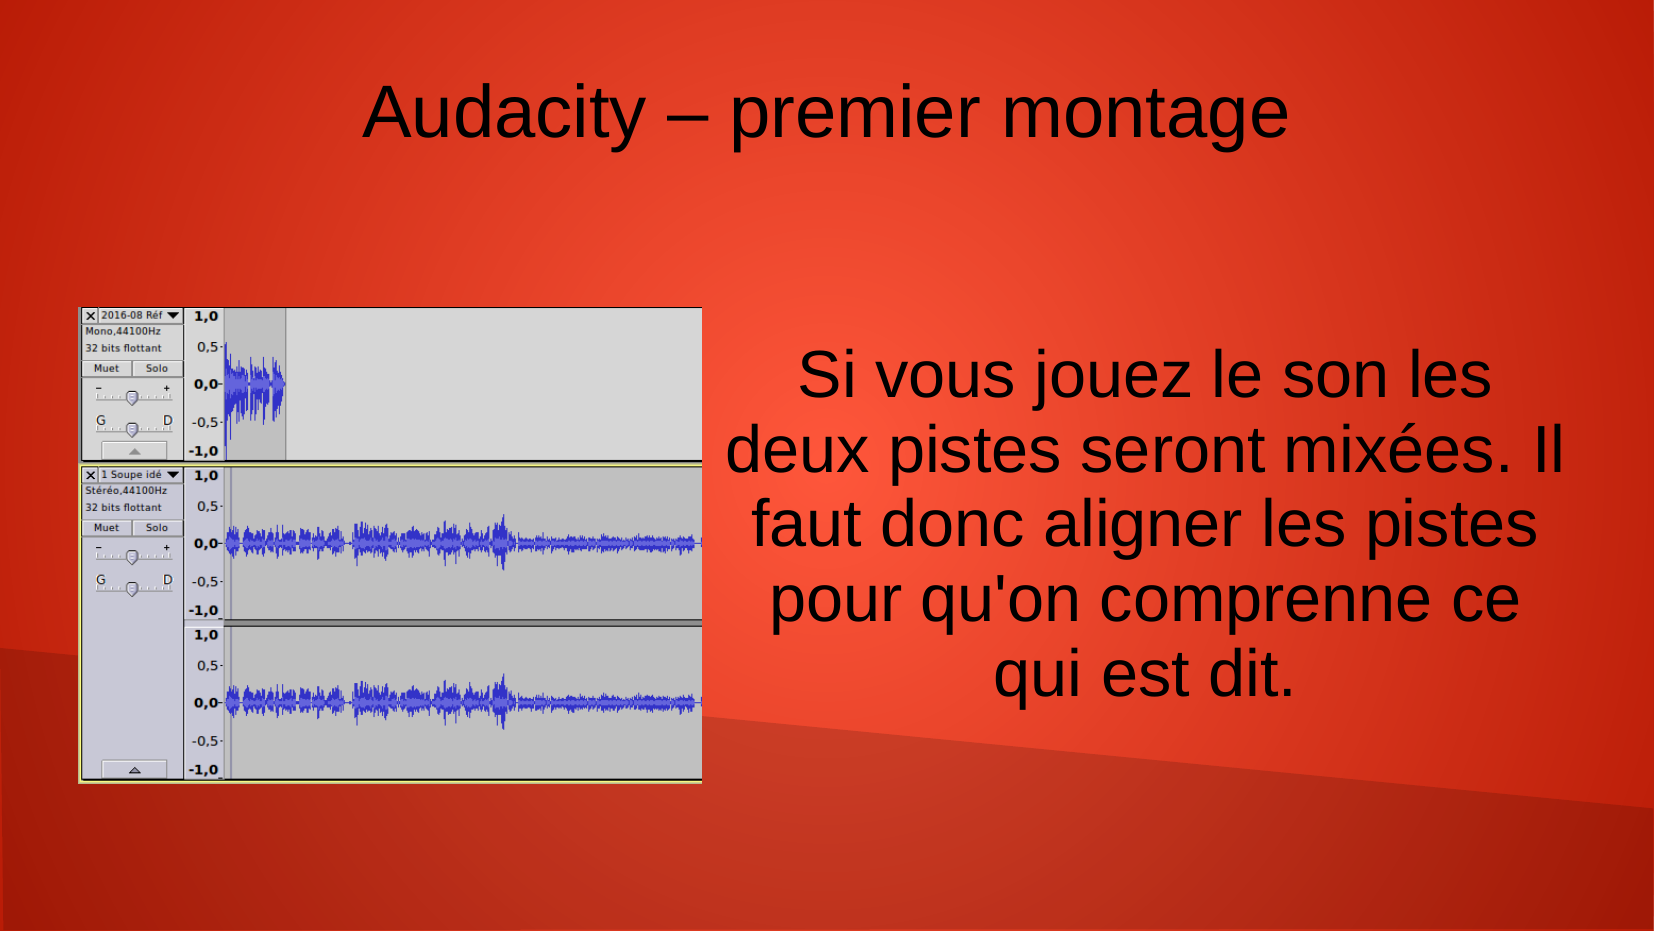

# Audacity – premier montage
Si vous jouez le son les deux pistes seront mixées. Il faut donc aligner les pistes pour qu'on comprenne ce qui est dit.